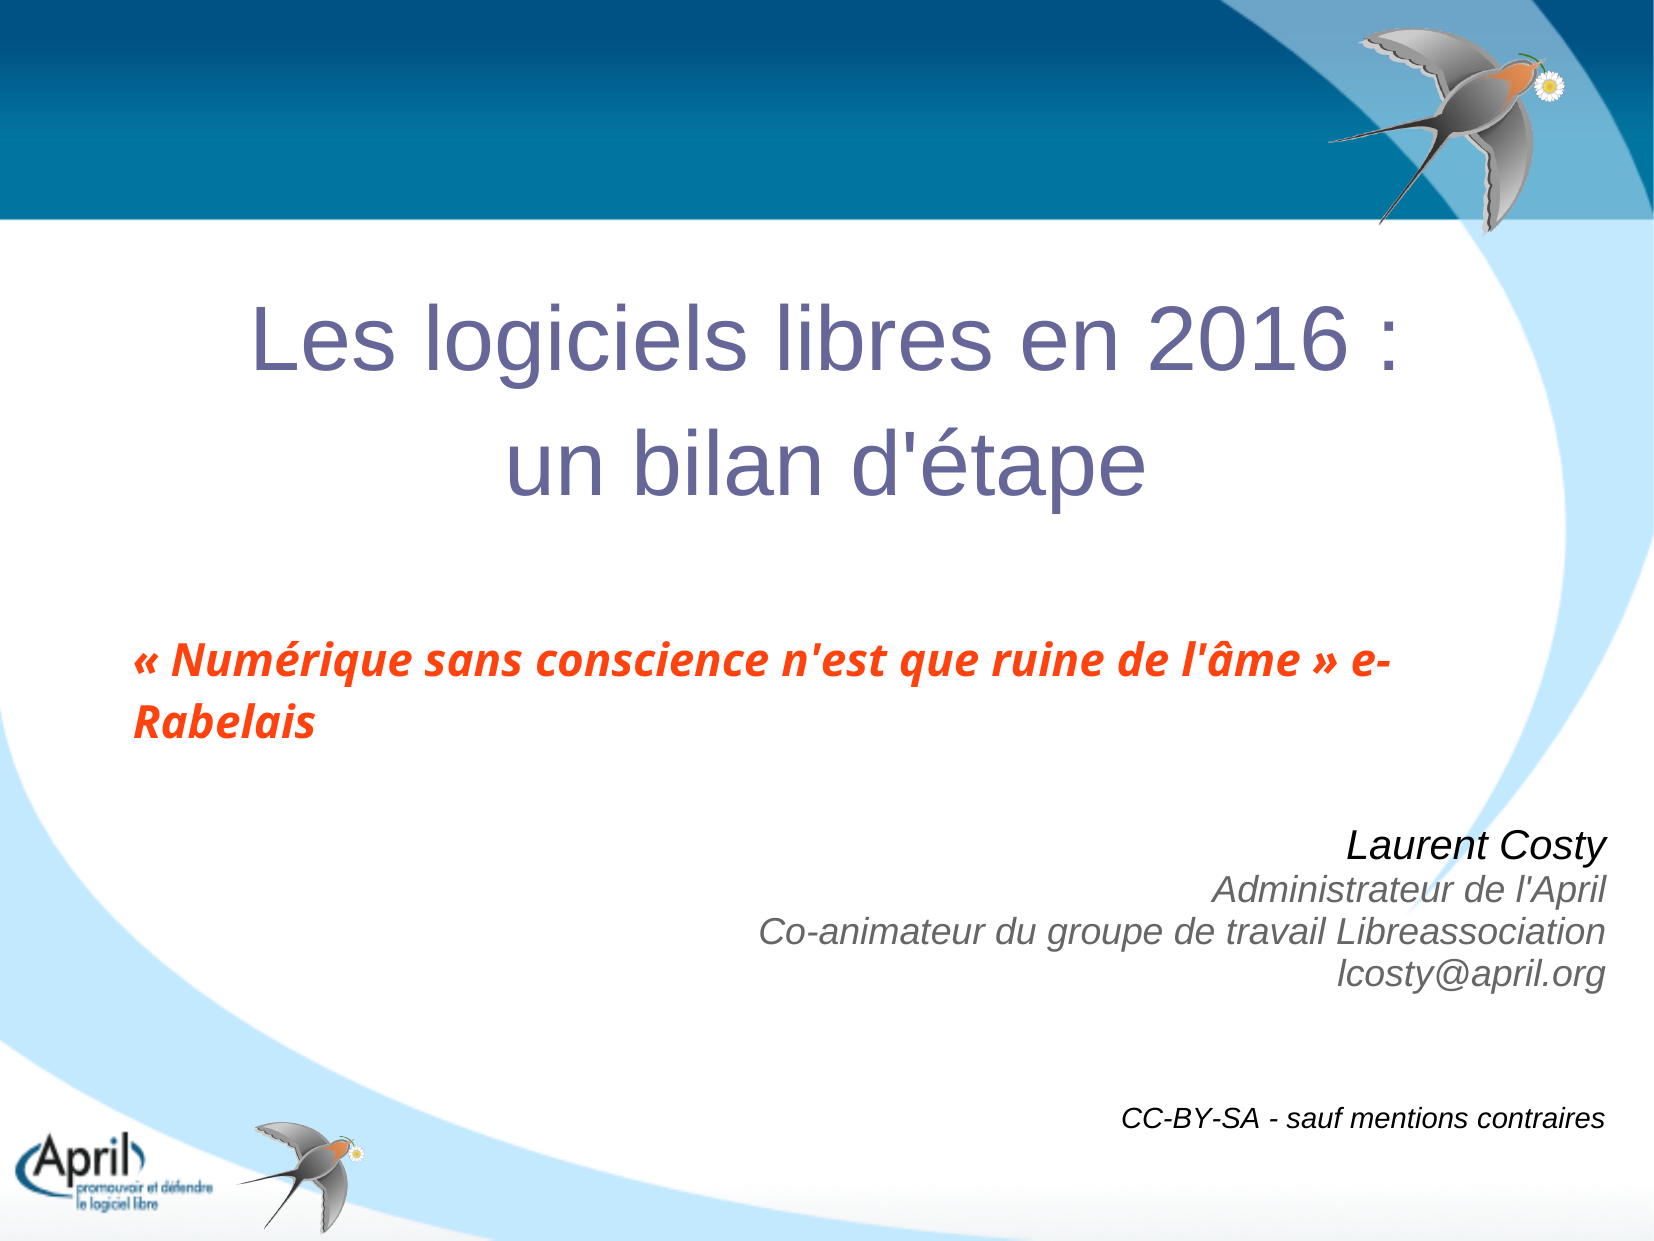

# Laurent Costy
Administrateur de l'April
Co-animateur du groupe de travail Libreassociation
lcosty@april.org
CC-BY-SA - sauf mentions contraires
Les logiciels libres en 2016 :
un bilan d'étape
« Numérique sans conscience n'est que ruine de l'âme » e-Rabelais